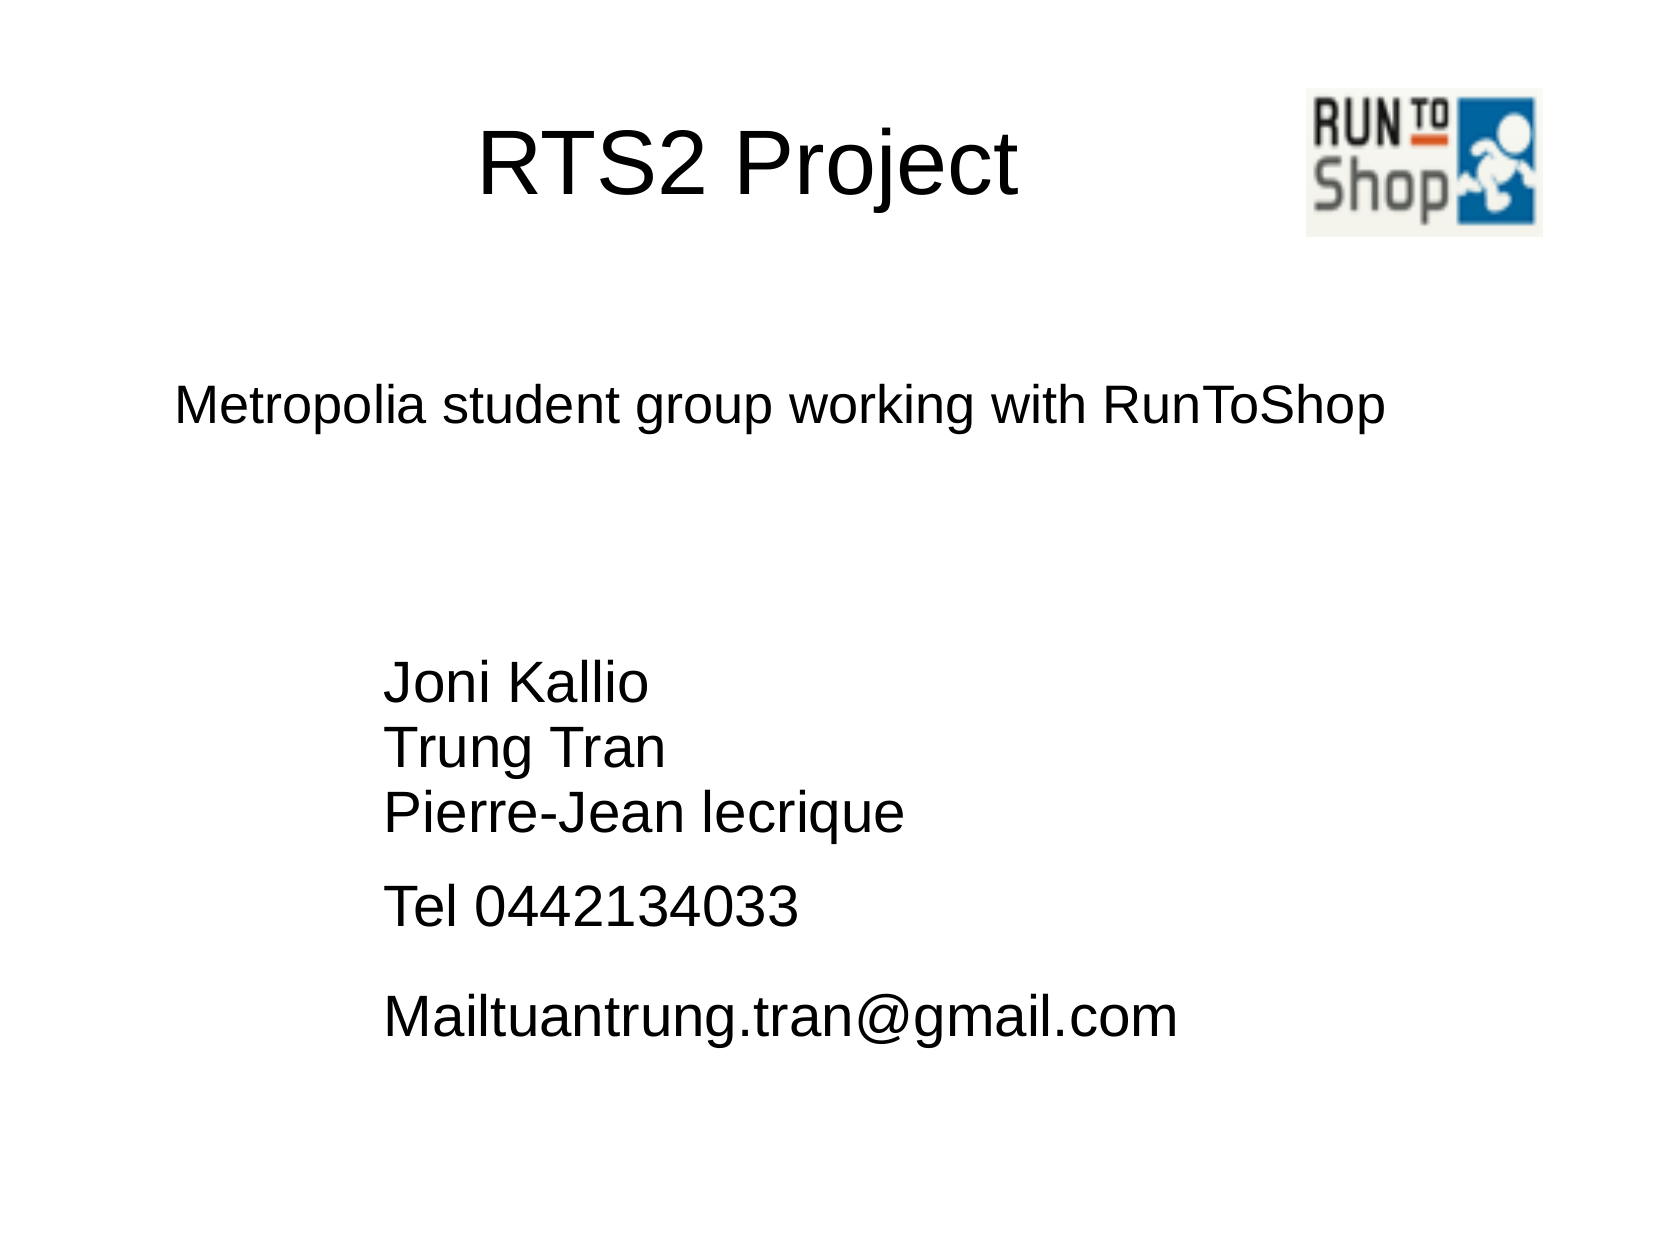

# RTS2 Project
Metropolia student group working with RunToShop
Joni Kallio
Trung Tran
Pierre-Jean lecrique
Tel 0442134033
Mailtuantrung.tran@gmail.com